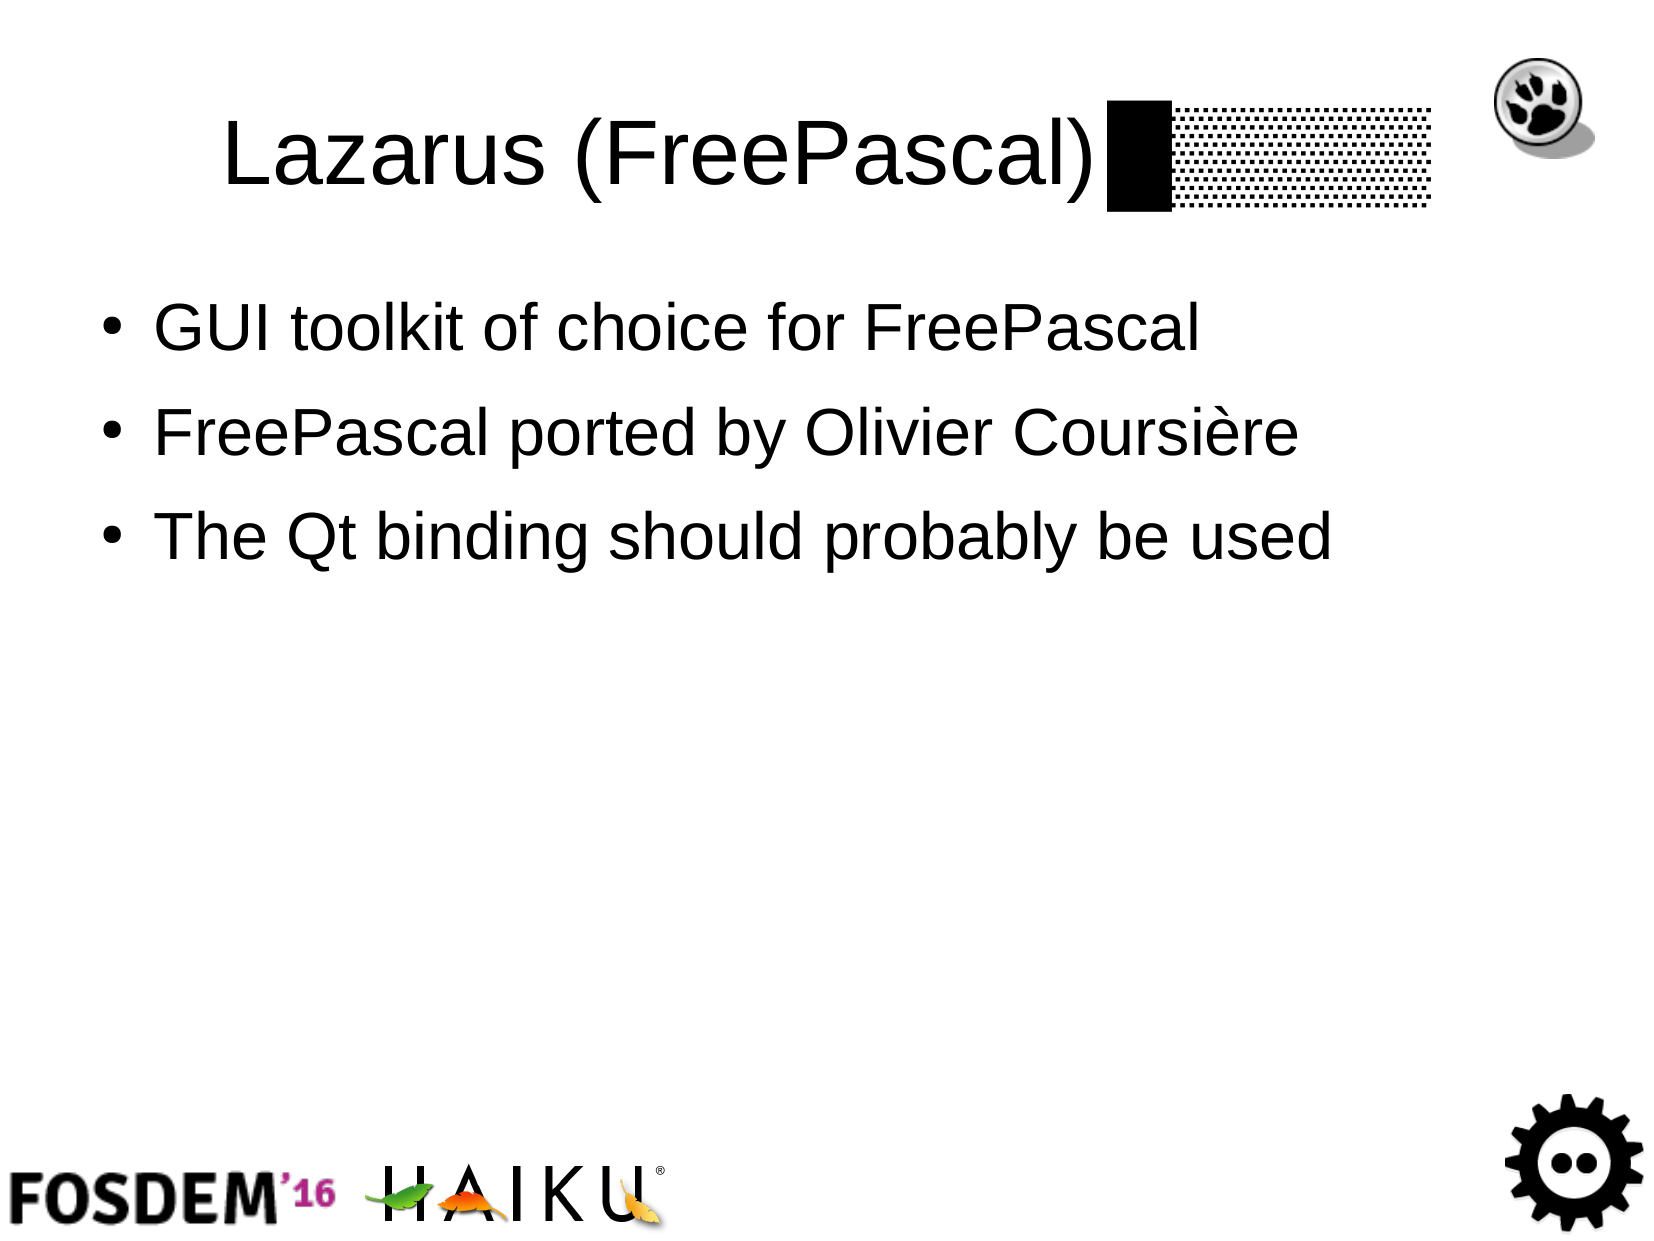

# Lazarus (FreePascal)	█▒▒▒▒
GUI toolkit of choice for FreePascal
FreePascal ported by Olivier Coursière
The Qt binding should probably be used